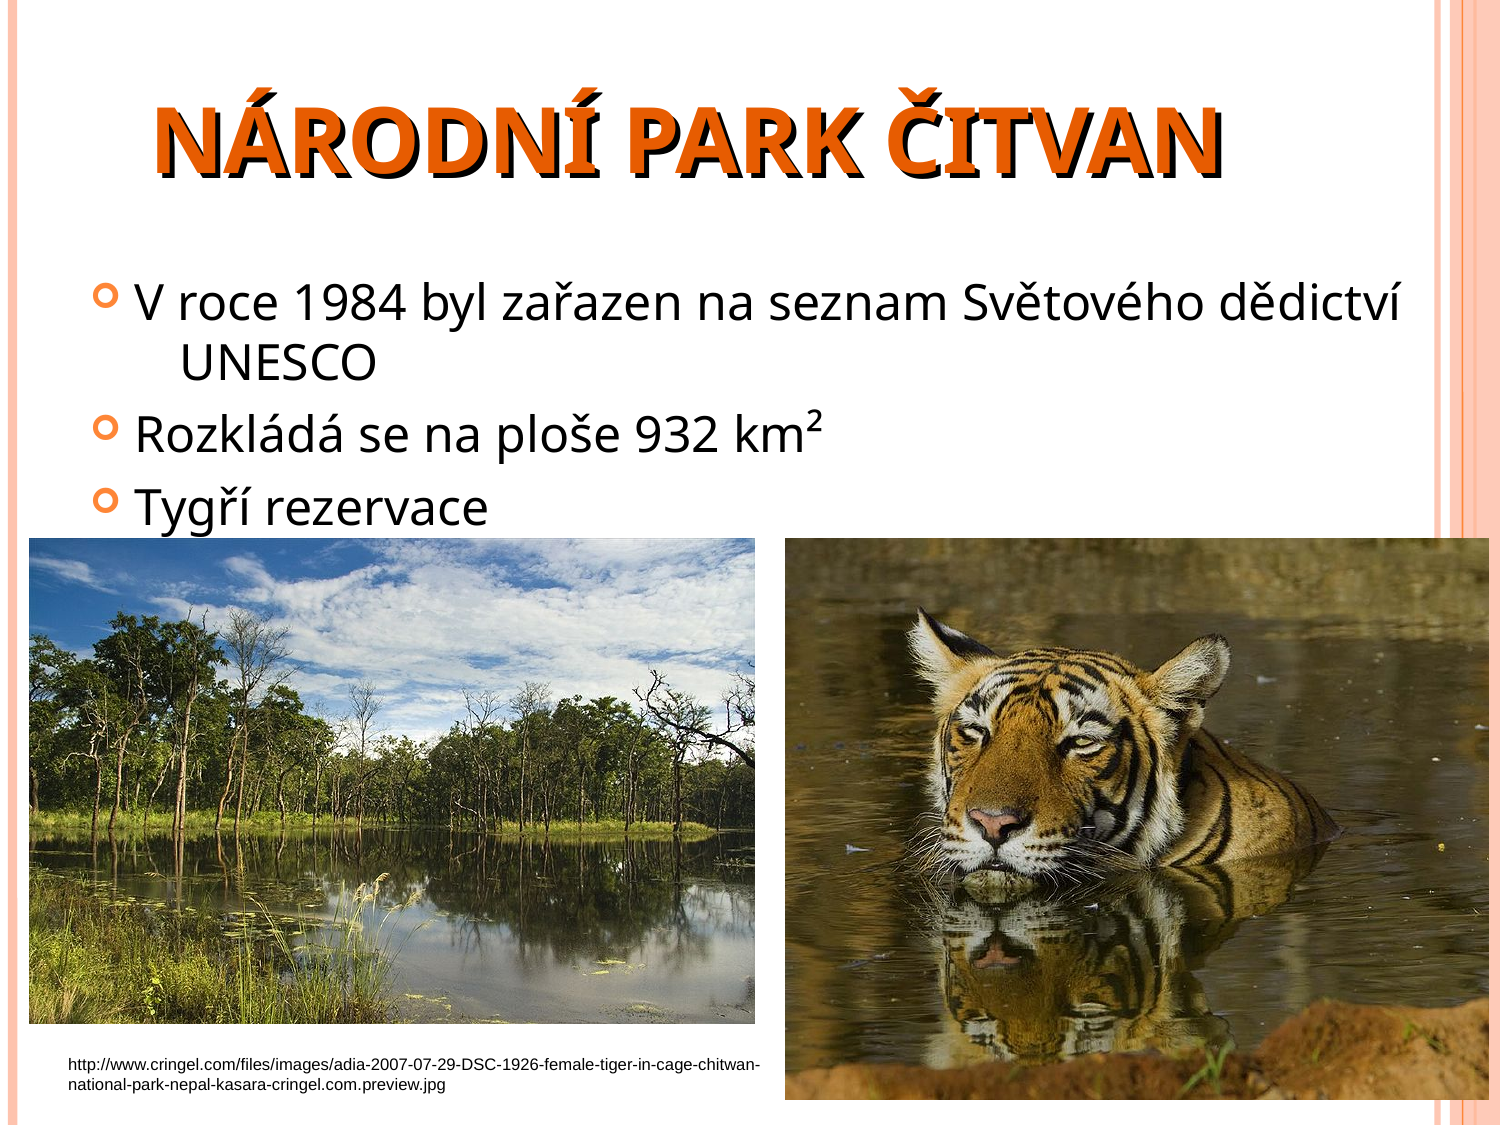

# NÁRODNÍ PARK ČITVAN
V roce 1984 byl zařazen na seznam Světového dědictví UNESCO
Rozkládá se na ploše 932 km²
Tygří rezervace
http://www.cringel.com/files/images/adia-2007-07-29-DSC-1926-female-tiger-in-cage-chitwan-national-park-nepal-kasara-cringel.com.preview.jpg